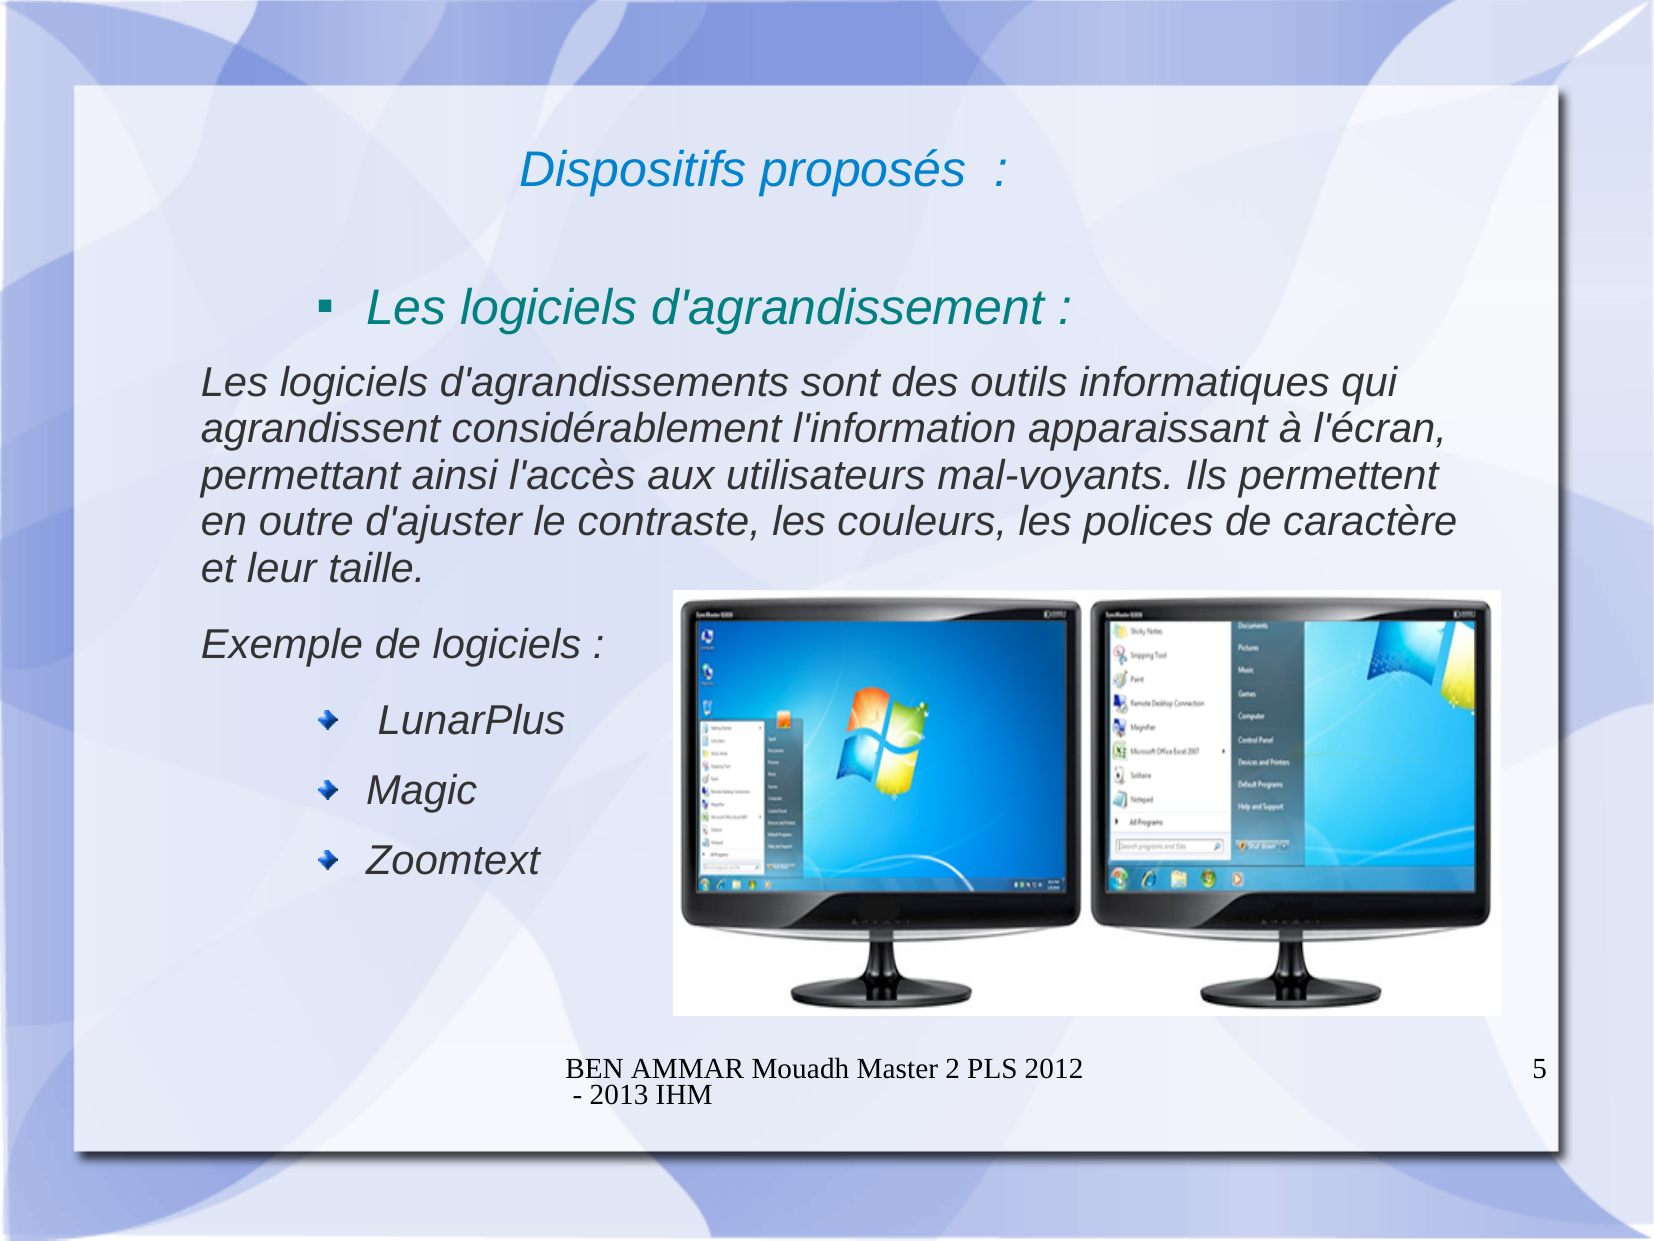

# Dispositifs proposés  :
Les logiciels d'agrandissement :
Les logiciels d'agrandissements sont des outils informatiques qui agrandissent considérablement l'information apparaissant à l'écran, permettant ainsi l'accès aux utilisateurs mal-voyants. Ils permettent en outre d'ajuster le contraste, les couleurs, les polices de caractère et leur taille.
Exemple de logiciels :
 LunarPlus
Magic
Zoomtext
BEN AMMAR Mouadh Master 2 PLS 2012 - 2013 IHM
5